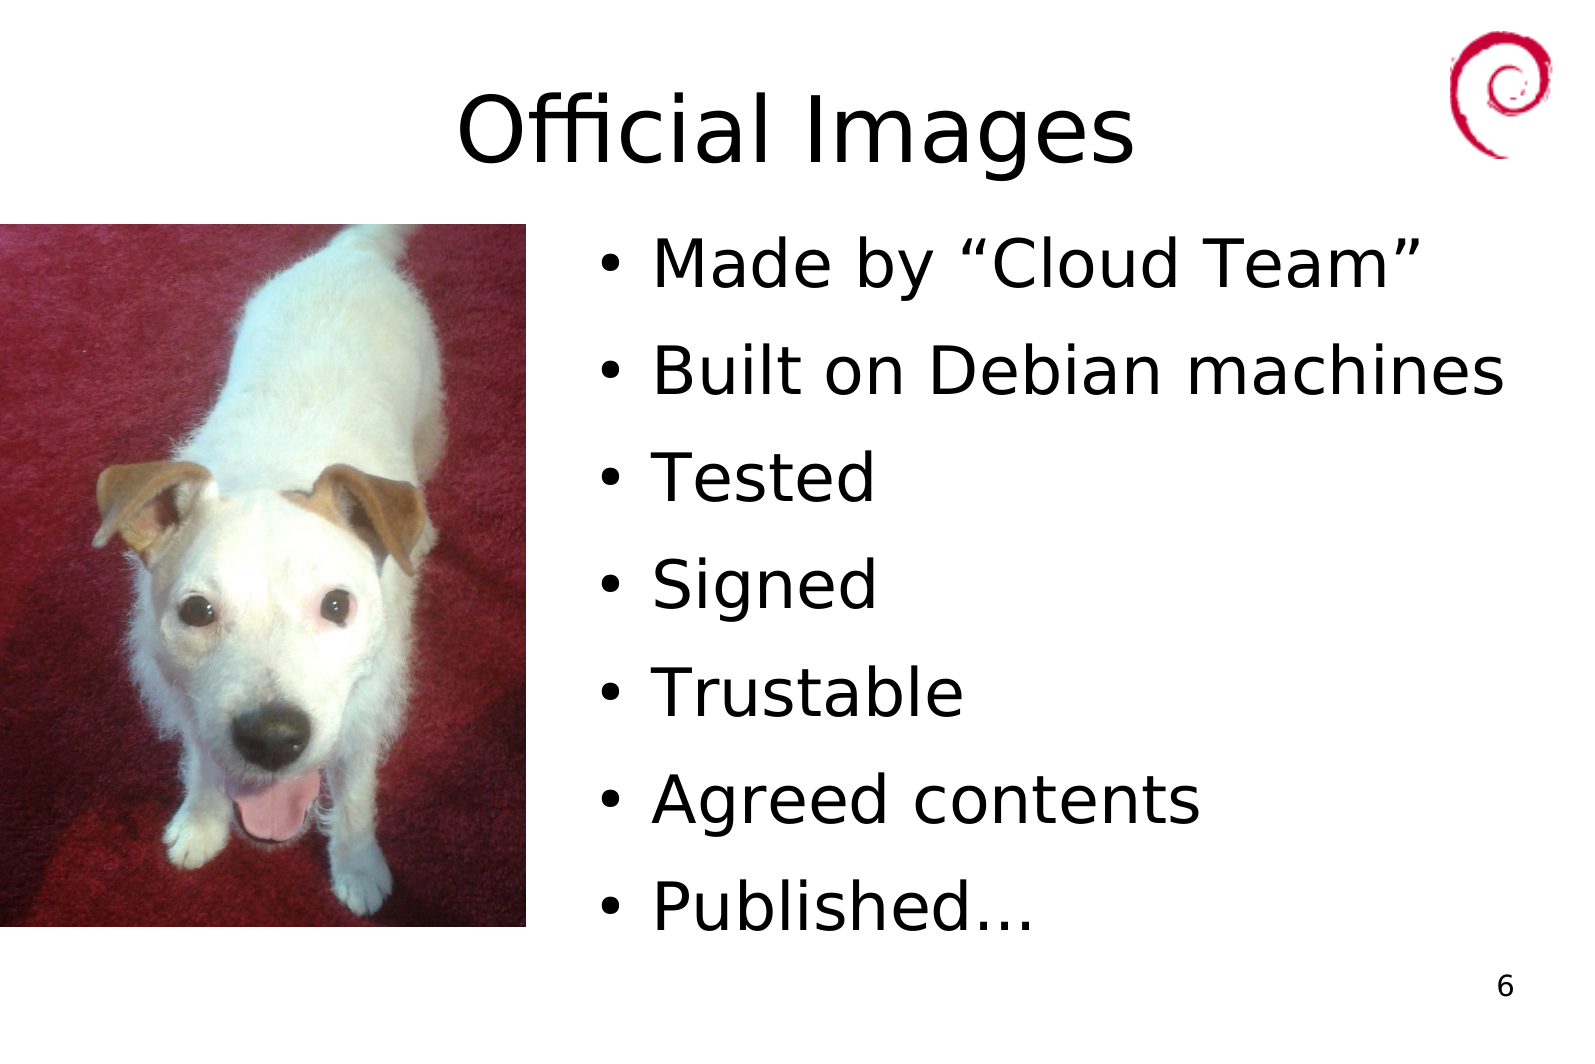

# Official Images
Made by “Cloud Team”
Built on Debian machines
Tested
Signed
Trustable
Agreed contents
Published...
6